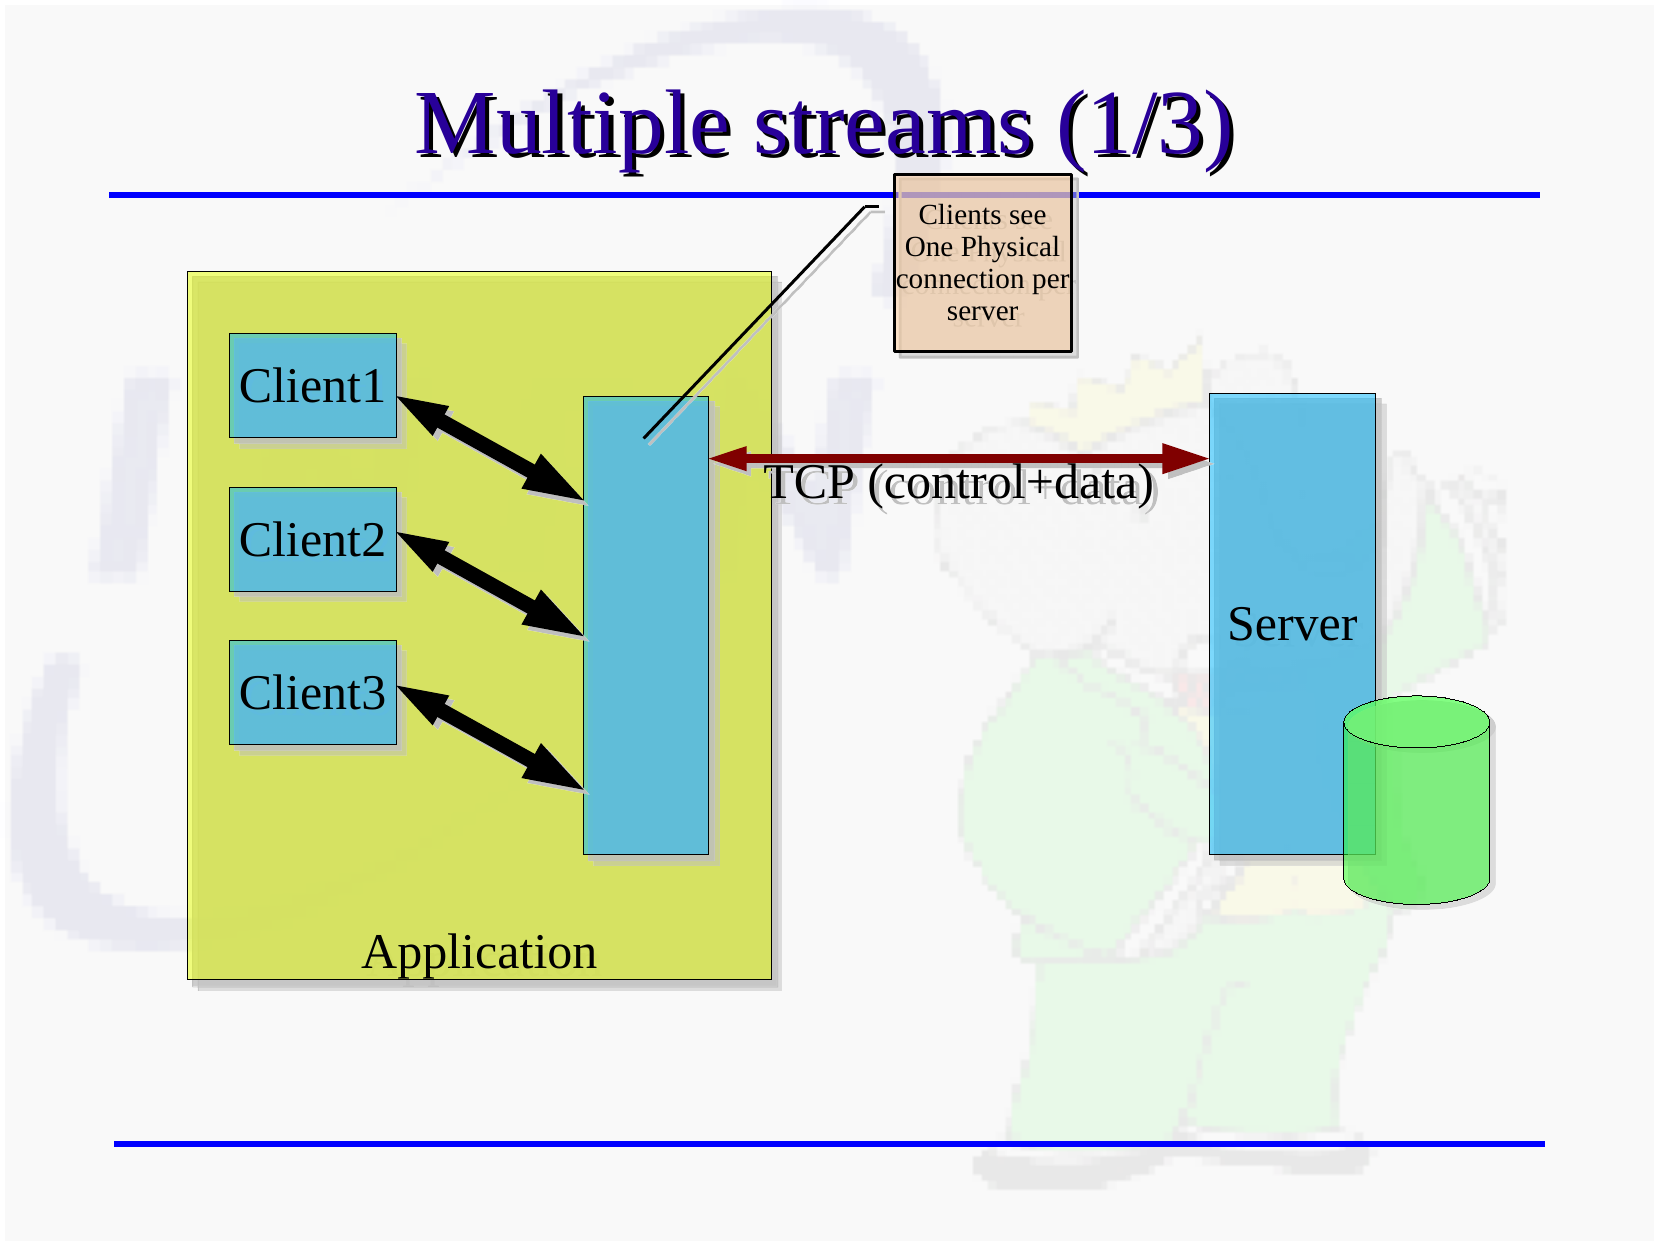

# Multiple streams (1/3)
Clients see
One Physical connection per
server
Application
Client1
Server
TCP (control+data)
Client2
Client3